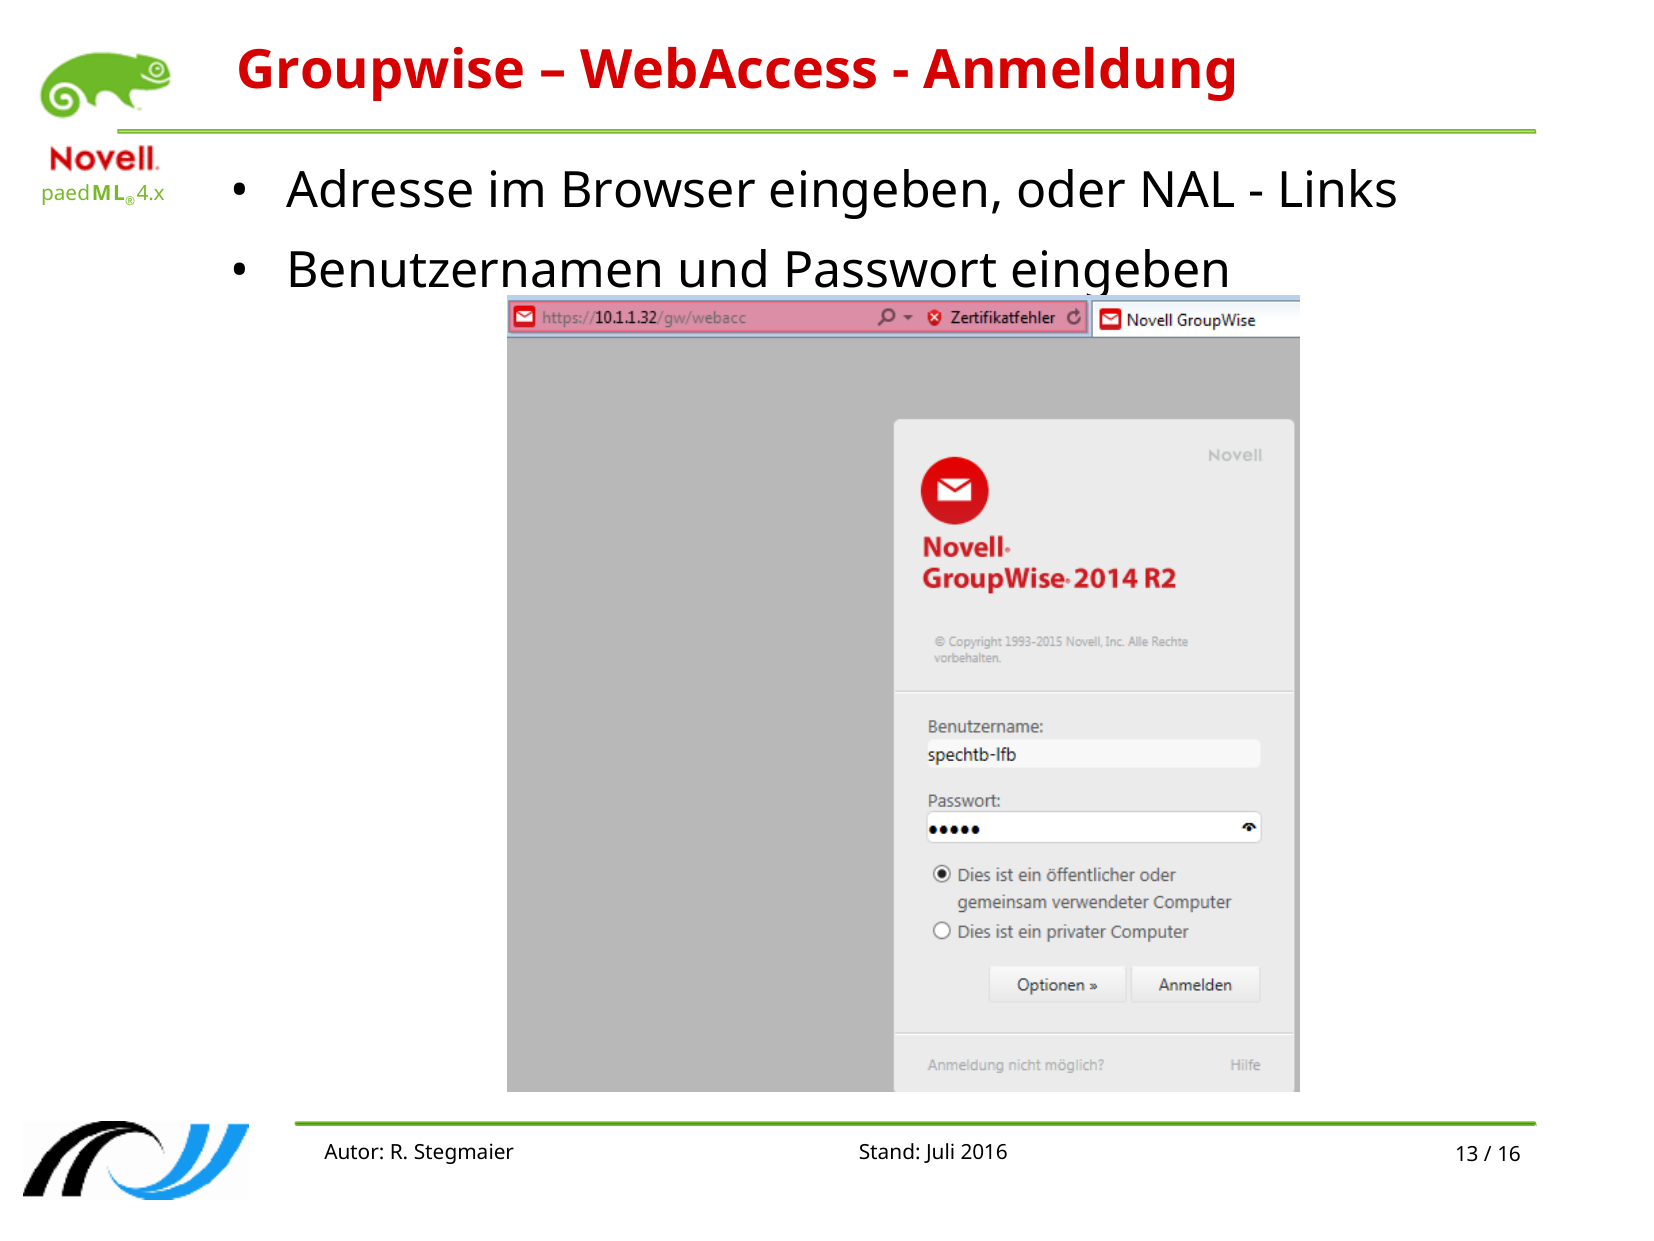

# Groupwise – WebAccess - Anmeldung
Adresse im Browser eingeben, oder NAL - Links
Benutzernamen und Passwort eingeben
Autor: R. Stegmaier
Juli 2016
13